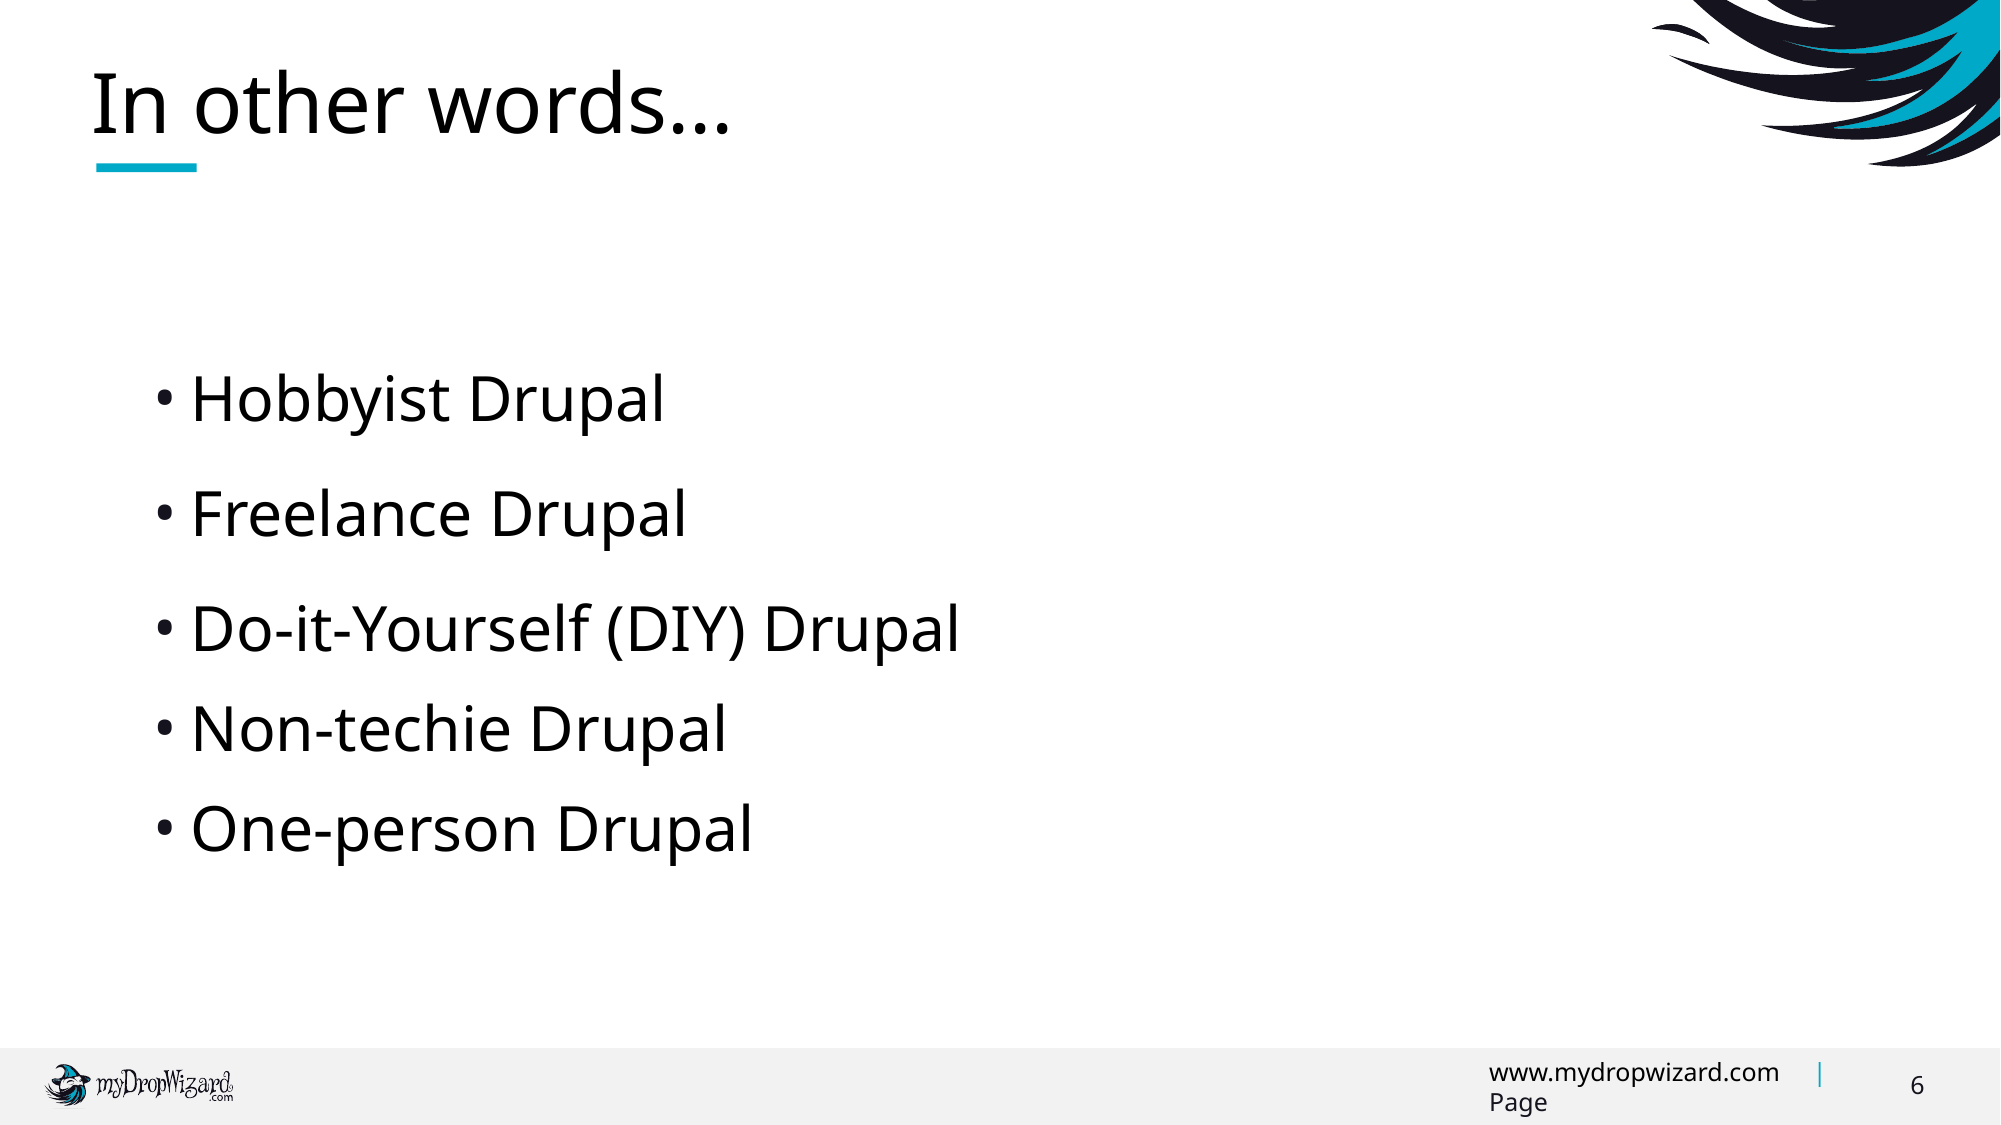

In other words...
# Hobbyist Drupal
Freelance Drupal
Do-it-Yourself (DIY) Drupal
Non-techie Drupal
One-person Drupal